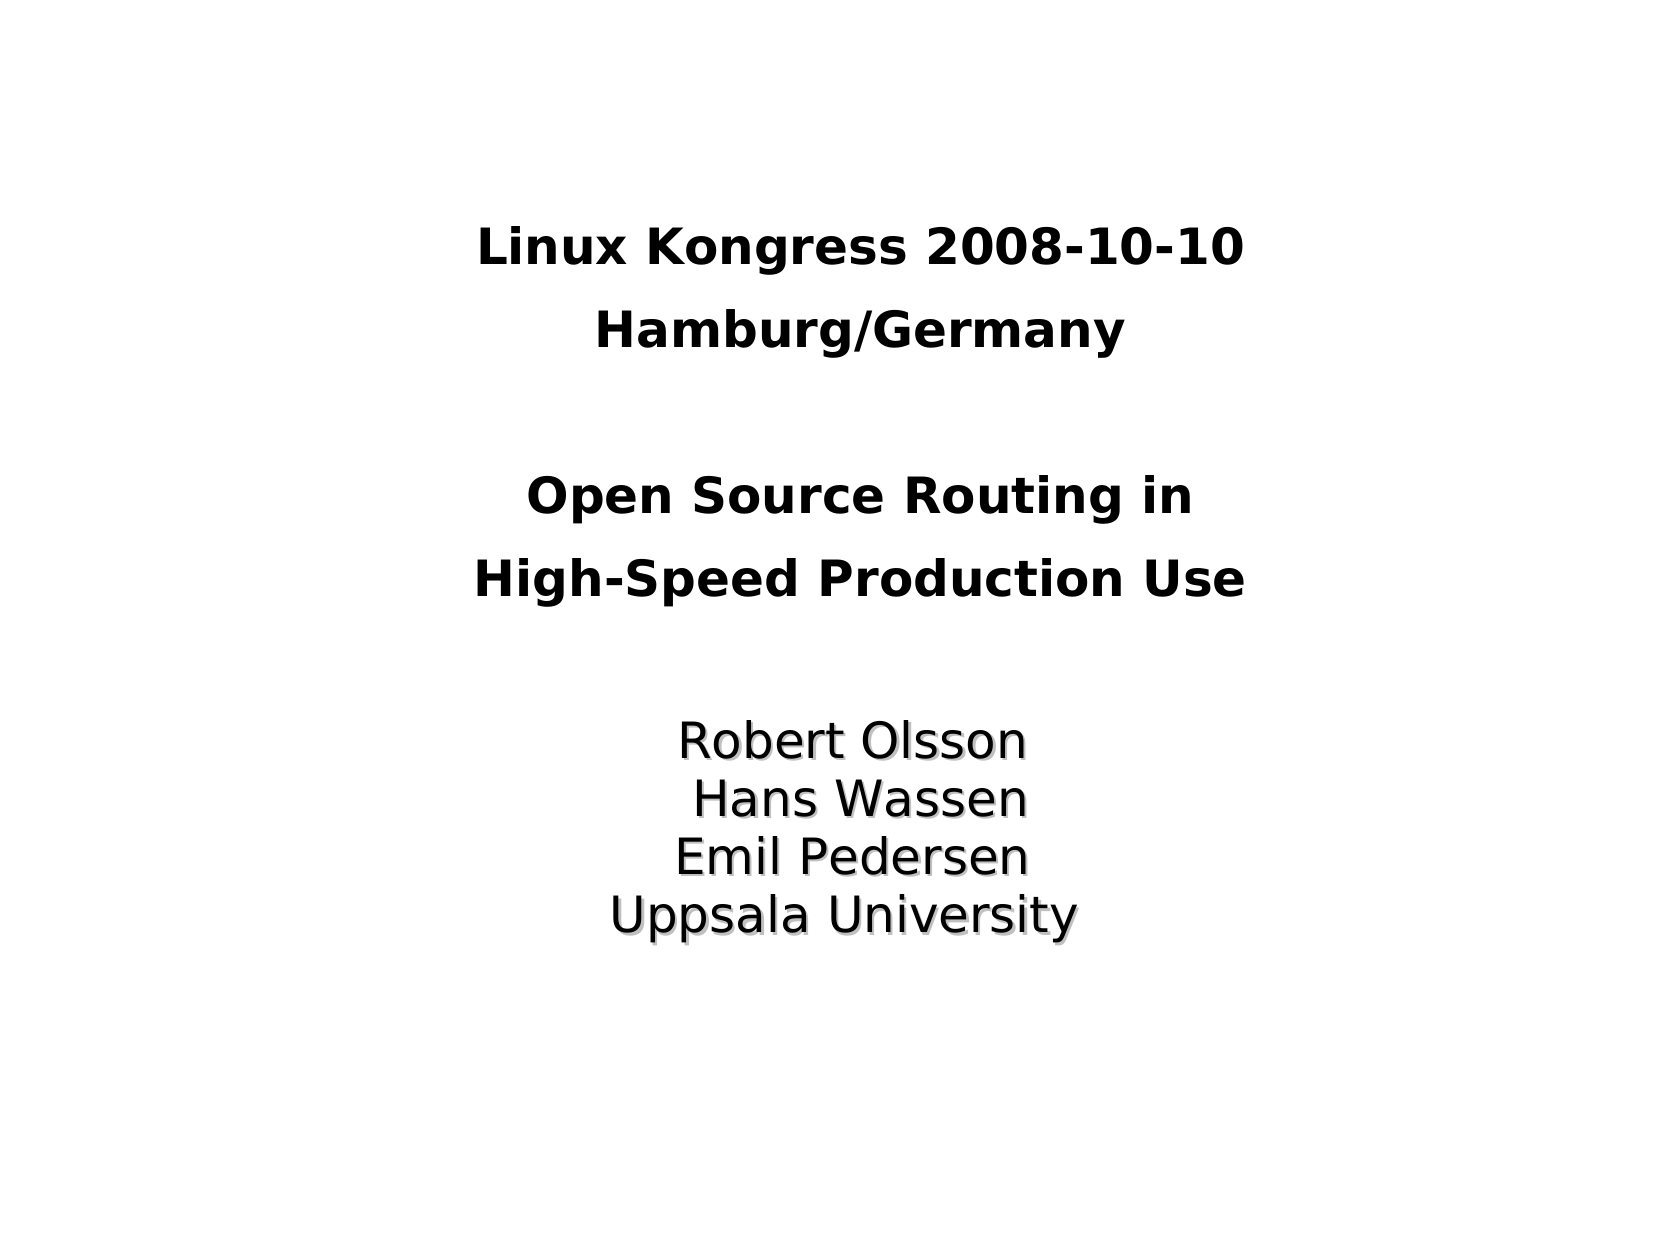

#
Linux Kongress 2008-10-10
Hamburg/Germany
Open Source Routing in
High-Speed Production Use
Robert Olsson
Hans Wassen
Emil Pedersen
Uppsala University